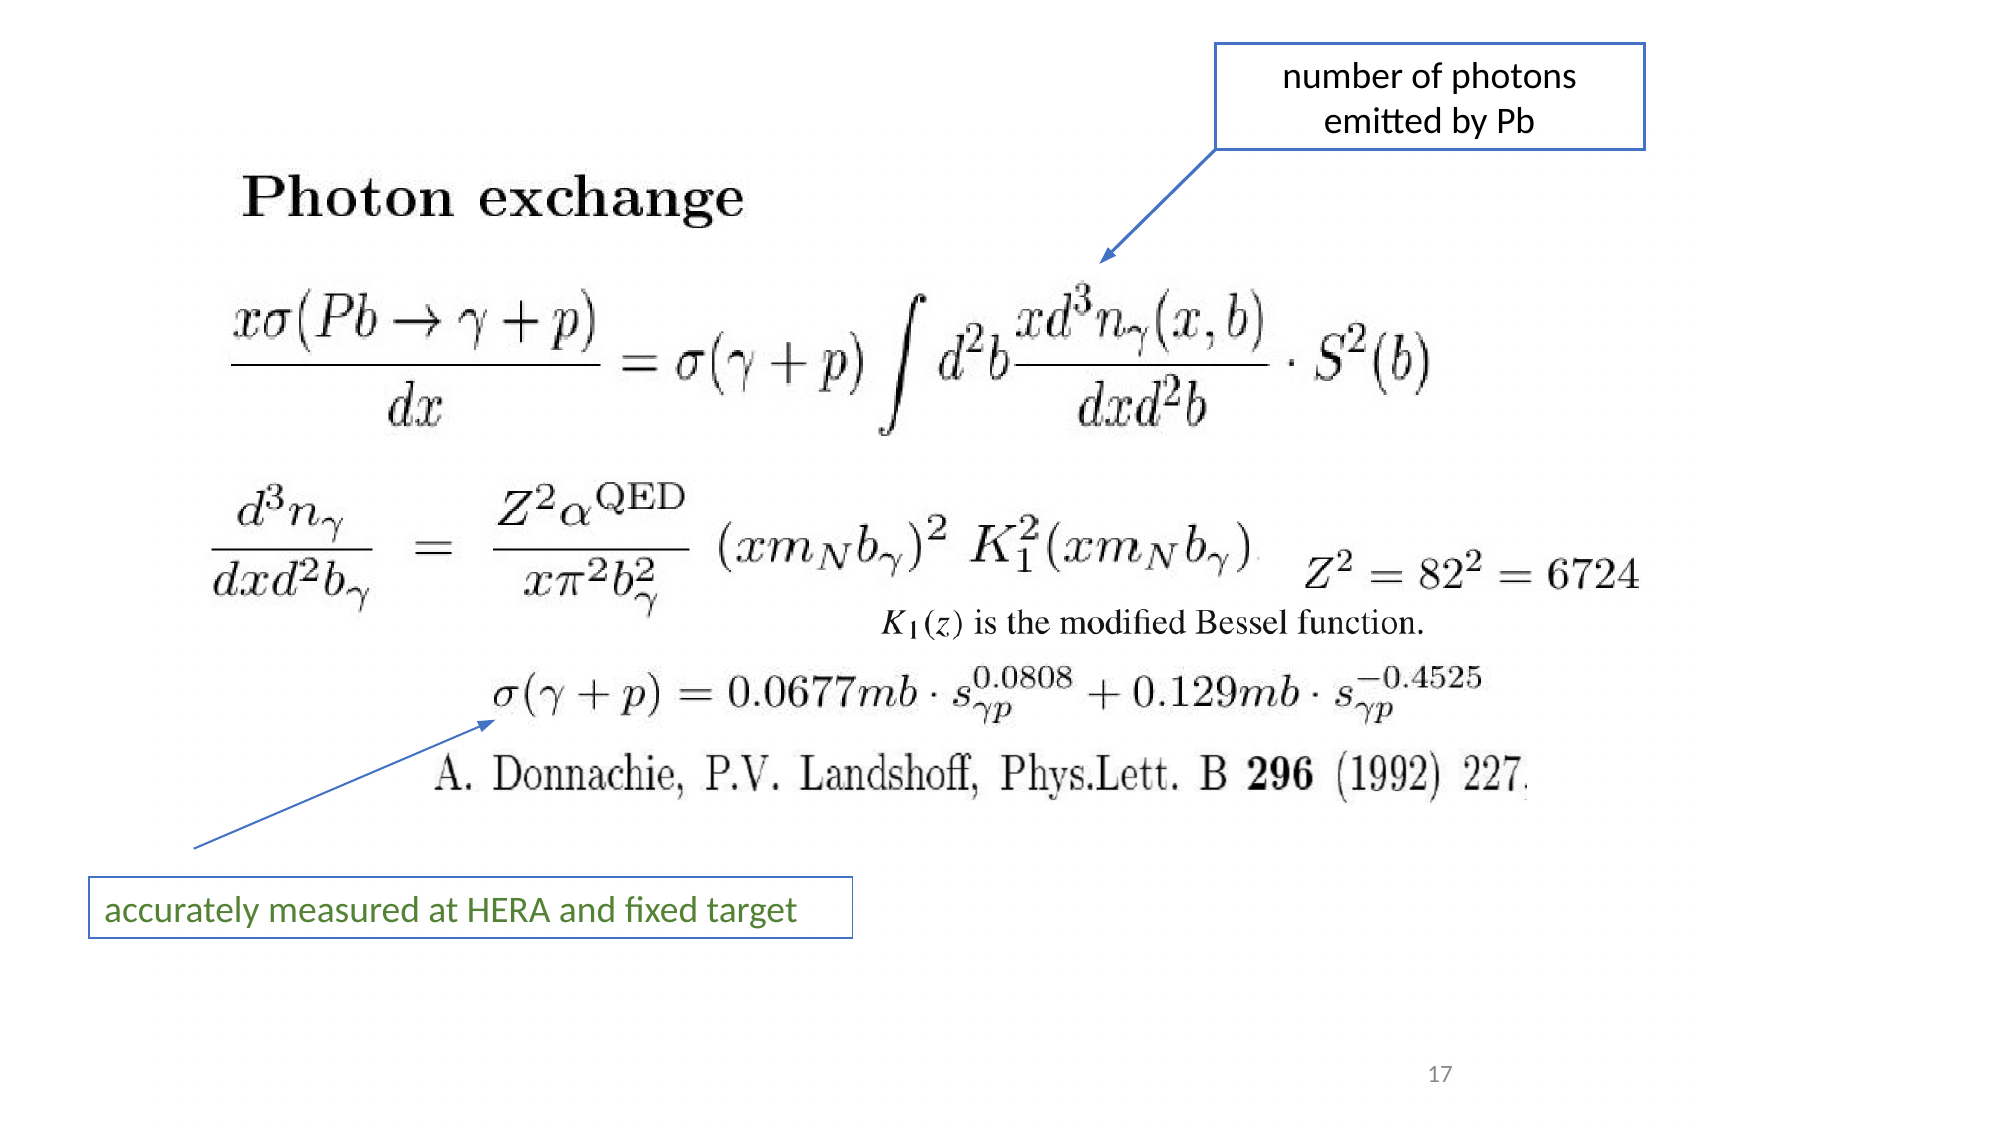

number of photons emitted by Pb
accurately measured at HERA and fixed target